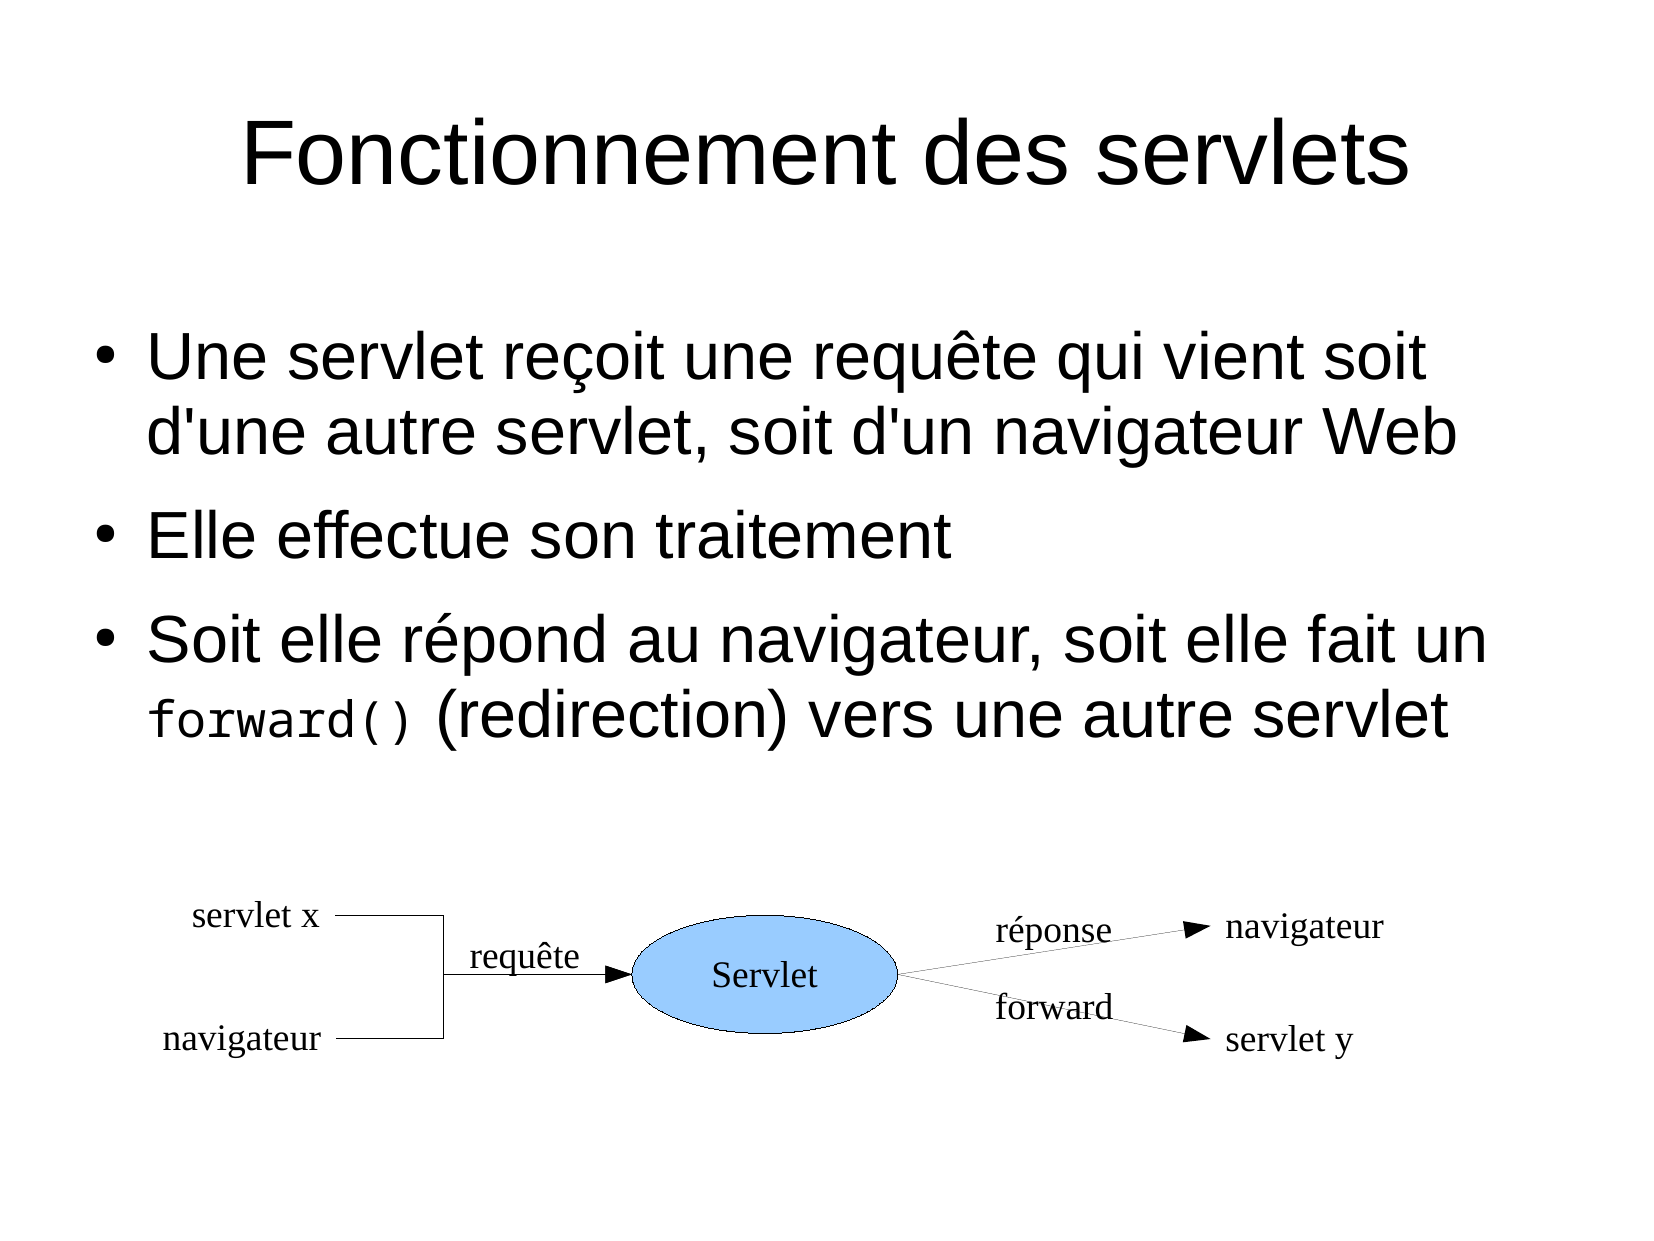

# Fonctionnement des servlets
Une servlet reçoit une requête qui vient soit d'une autre servlet, soit d'un navigateur Web
Elle effectue son traitement
Soit elle répond au navigateur, soit elle fait un forward() (redirection) vers une autre servlet
servlet x
navigateur
Servlet
requête
navigateur
servlet y